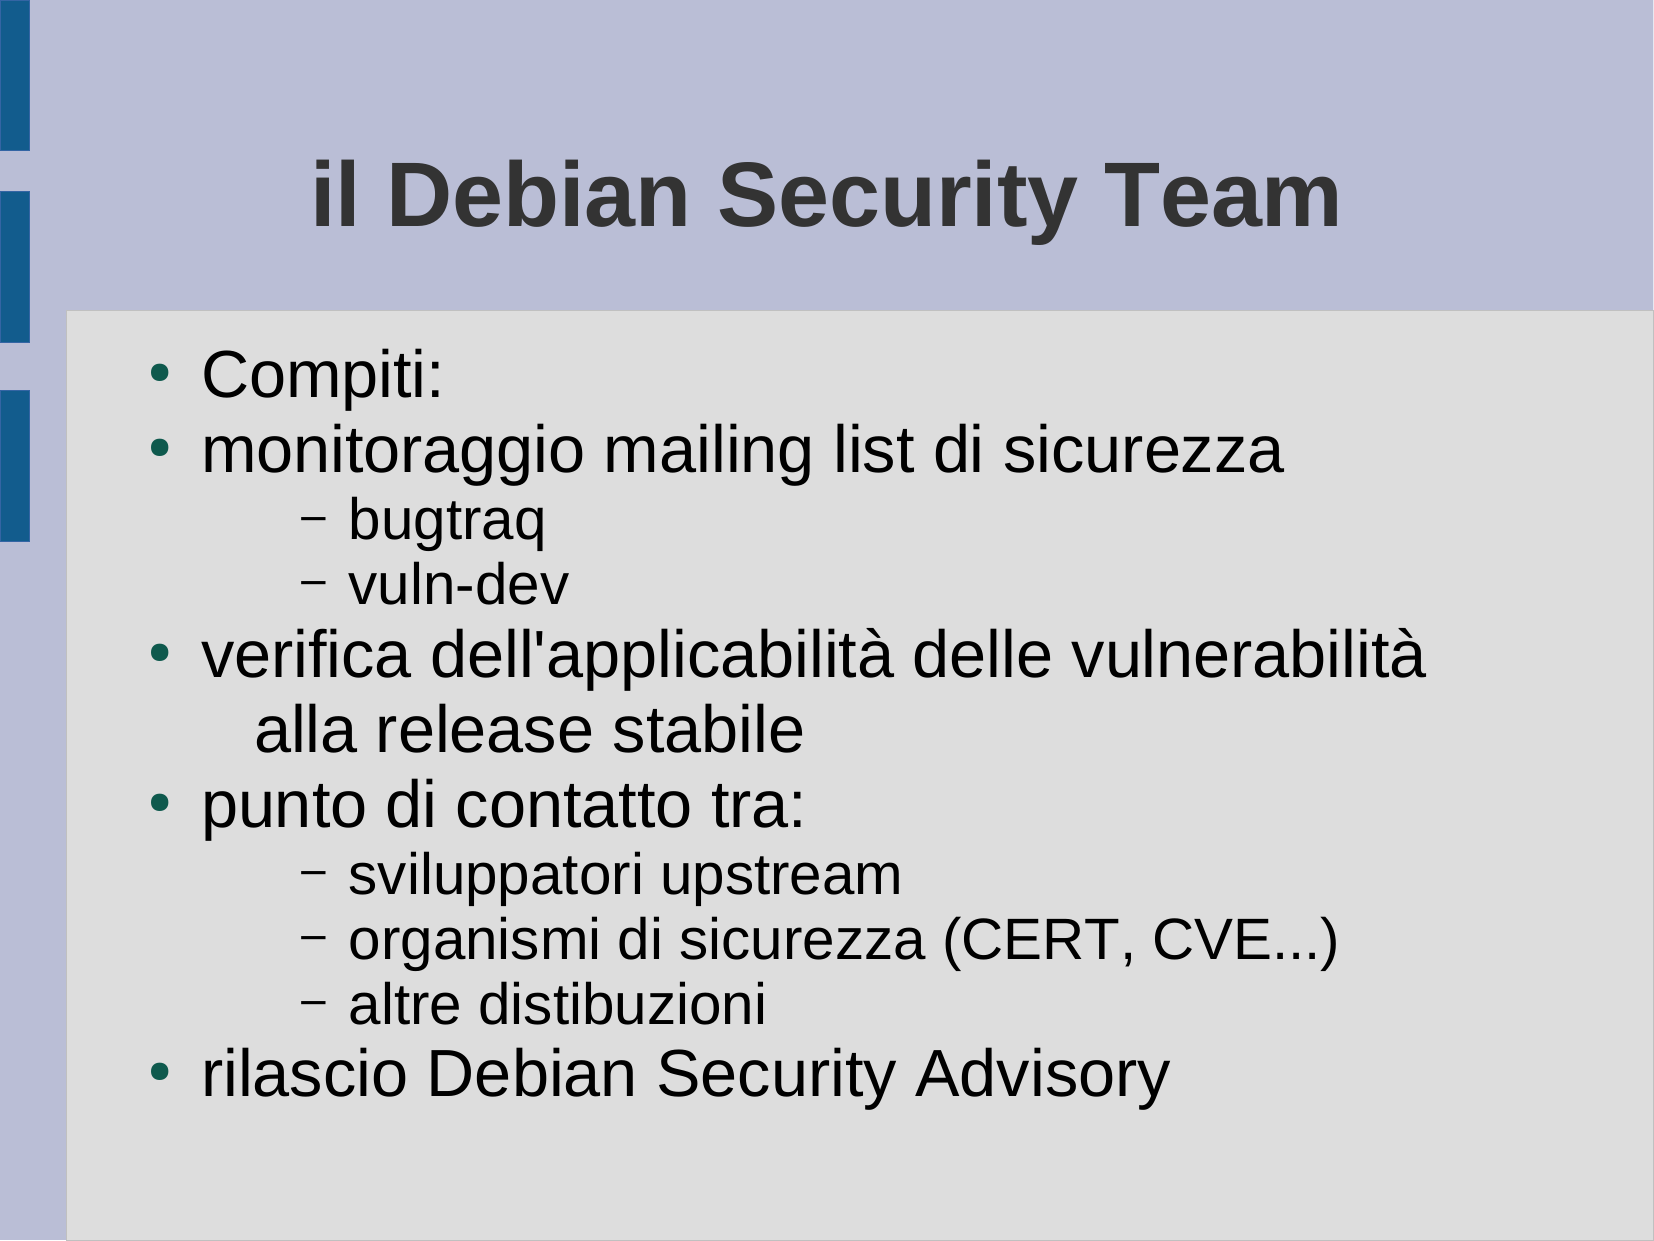

# il Debian Security Team
Compiti:
monitoraggio mailing list di sicurezza
bugtraq
vuln-dev
verifica dell'applicabilità delle vulnerabilità alla release stabile
punto di contatto tra:
sviluppatori upstream
organismi di sicurezza (CERT, CVE...)
altre distibuzioni
rilascio Debian Security Advisory